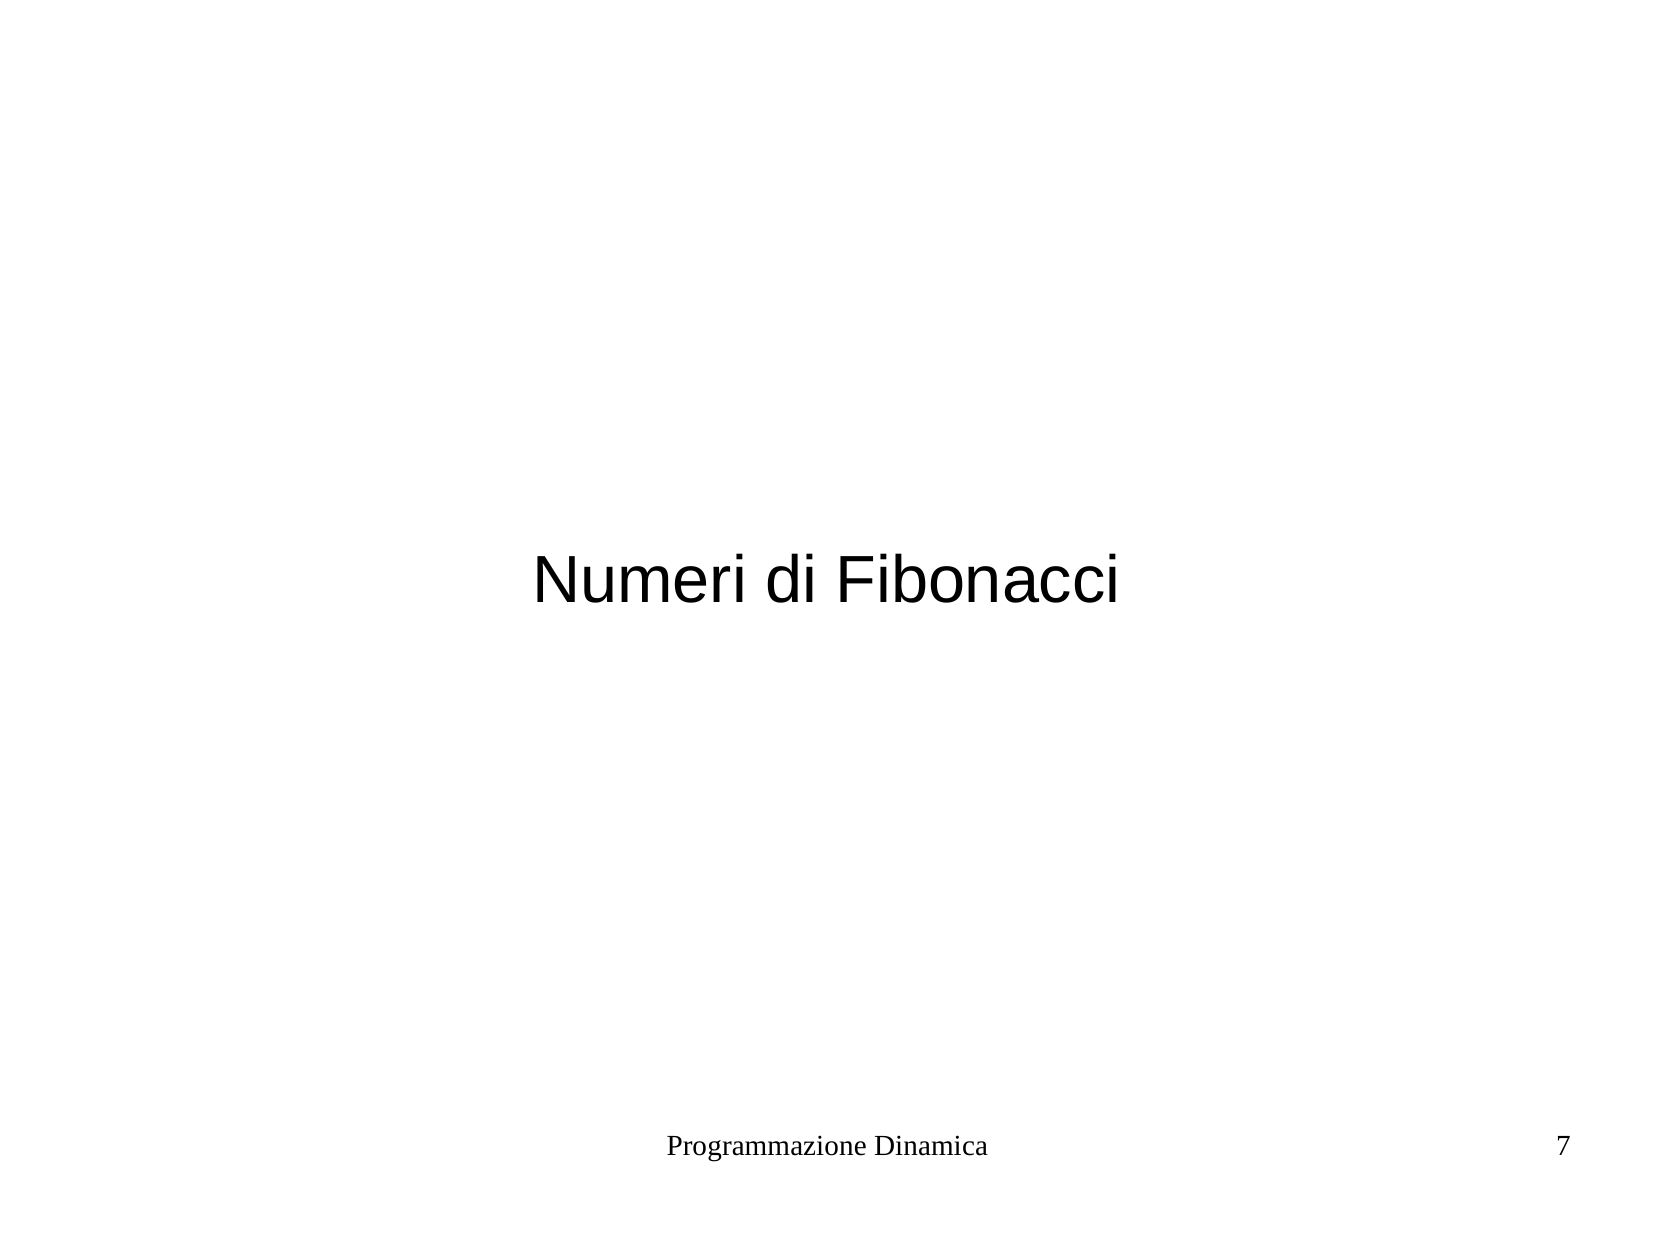

# Numeri di Fibonacci
Programmazione Dinamica
7